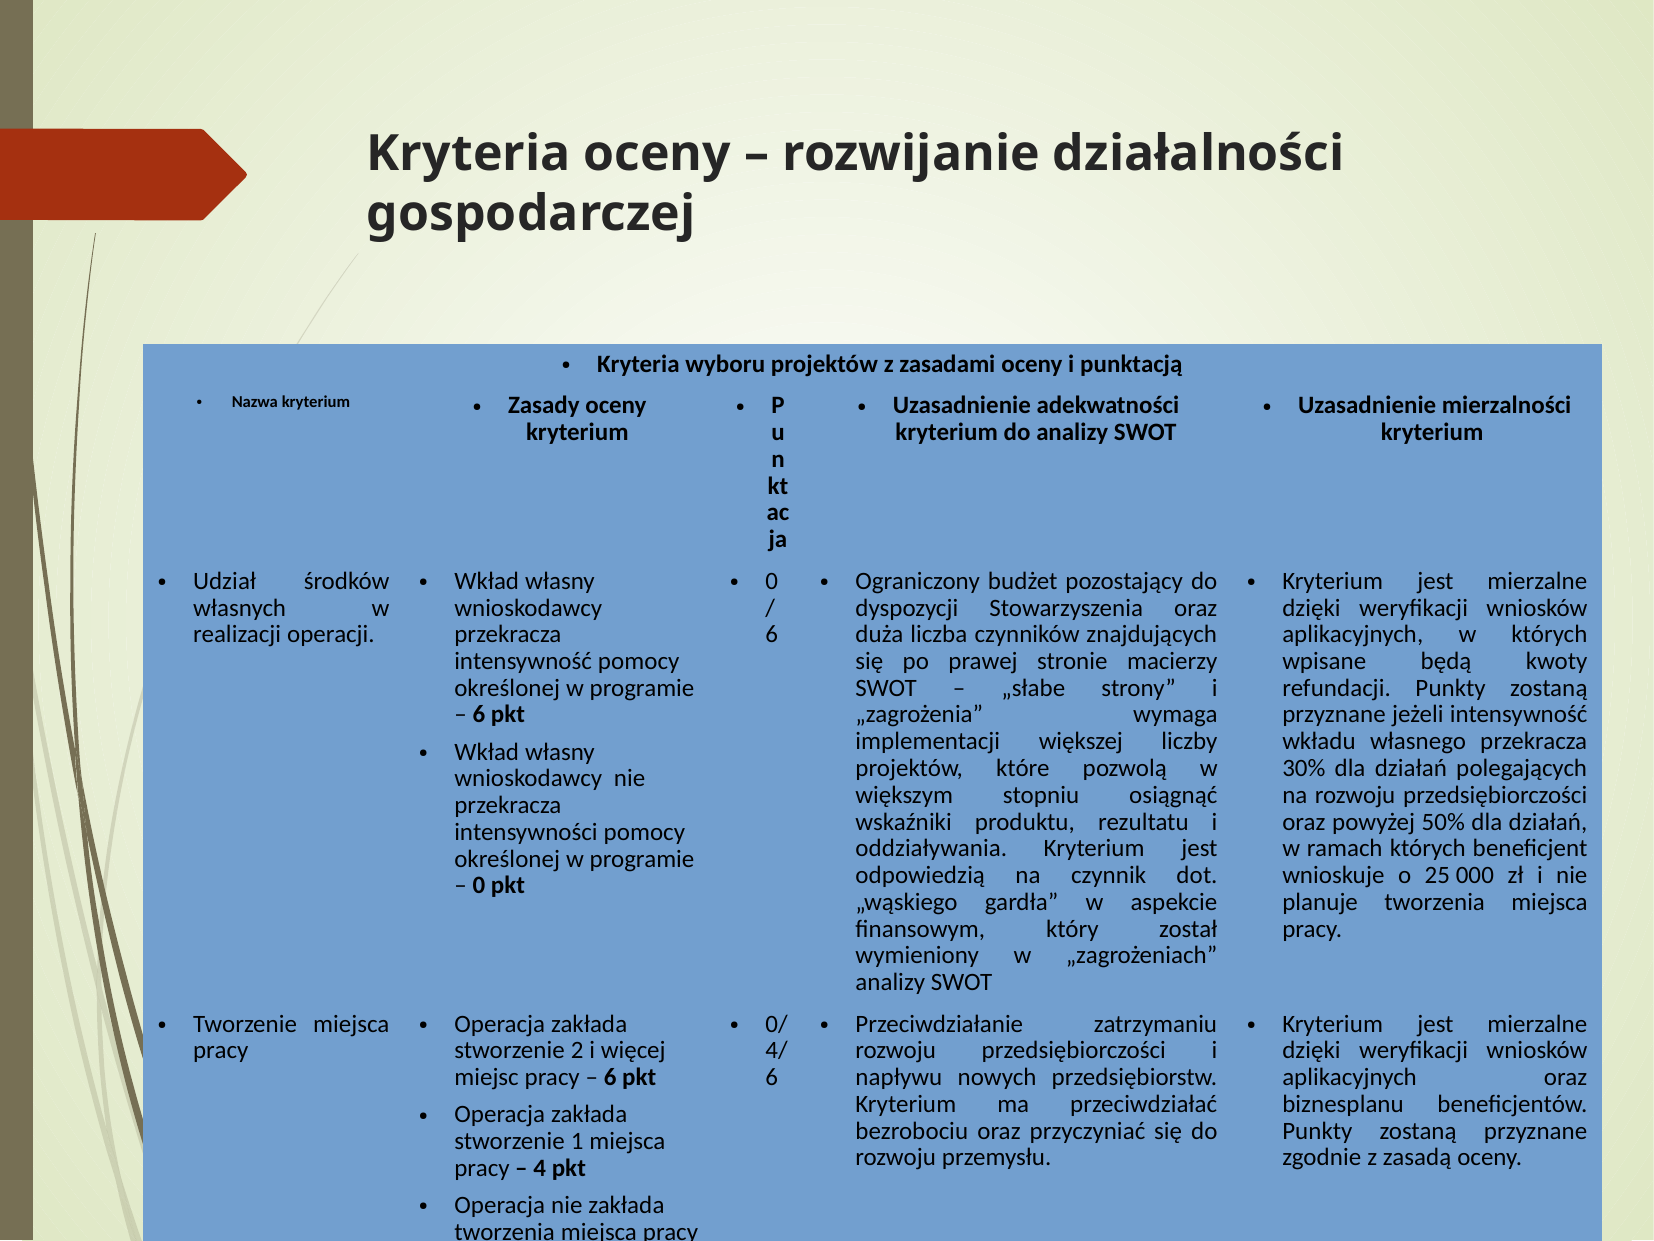

# Kryteria oceny – rozwijanie działalności gospodarczej
| Kryteria wyboru projektów z zasadami oceny i punktacją | | | | |
| --- | --- | --- | --- | --- |
| Nazwa kryterium | Zasady oceny kryterium | Punktacja | Uzasadnienie adekwatności kryterium do analizy SWOT | Uzasadnienie mierzalności kryterium |
| Udział środków własnych w realizacji operacji. | Wkład własny wnioskodawcy przekracza intensywność pomocy określonej w programie – 6 pkt Wkład własny wnioskodawcy nie przekracza intensywności pomocy określonej w programie – 0 pkt | 0 / 6 | Ograniczony budżet pozostający do dyspozycji Stowarzyszenia oraz duża liczba czynników znajdujących się po prawej stronie macierzy SWOT – „słabe strony” i „zagrożenia” wymaga implementacji większej liczby projektów, które pozwolą w większym stopniu osiągnąć wskaźniki produktu, rezultatu i oddziaływania. Kryterium jest odpowiedzią na czynnik dot. „wąskiego gardła” w aspekcie finansowym, który został wymieniony w „zagrożeniach” analizy SWOT | Kryterium jest mierzalne dzięki weryfikacji wniosków aplikacyjnych, w których wpisane będą kwoty refundacji. Punkty zostaną przyznane jeżeli intensywność wkładu własnego przekracza 30% dla działań polegających na rozwoju przedsiębiorczości oraz powyżej 50% dla działań, w ramach których beneficjent wnioskuje o 25 000 zł i nie planuje tworzenia miejsca pracy. |
| Tworzenie miejsca pracy | Operacja zakłada stworzenie 2 i więcej miejsc pracy – 6 pkt Operacja zakłada stworzenie 1 miejsca pracy – 4 pkt Operacja nie zakłada tworzenia miejsca pracy – 0 pkt | 0/4/6 | Przeciwdziałanie zatrzymaniu rozwoju przedsiębiorczości i napływu nowych przedsiębiorstw. Kryterium ma przeciwdziałać bezrobociu oraz przyczyniać się do rozwoju przemysłu. | Kryterium jest mierzalne dzięki weryfikacji wniosków aplikacyjnych oraz biznesplanu beneficjentów. Punkty zostaną przyznane zgodnie z zasadą oceny. |